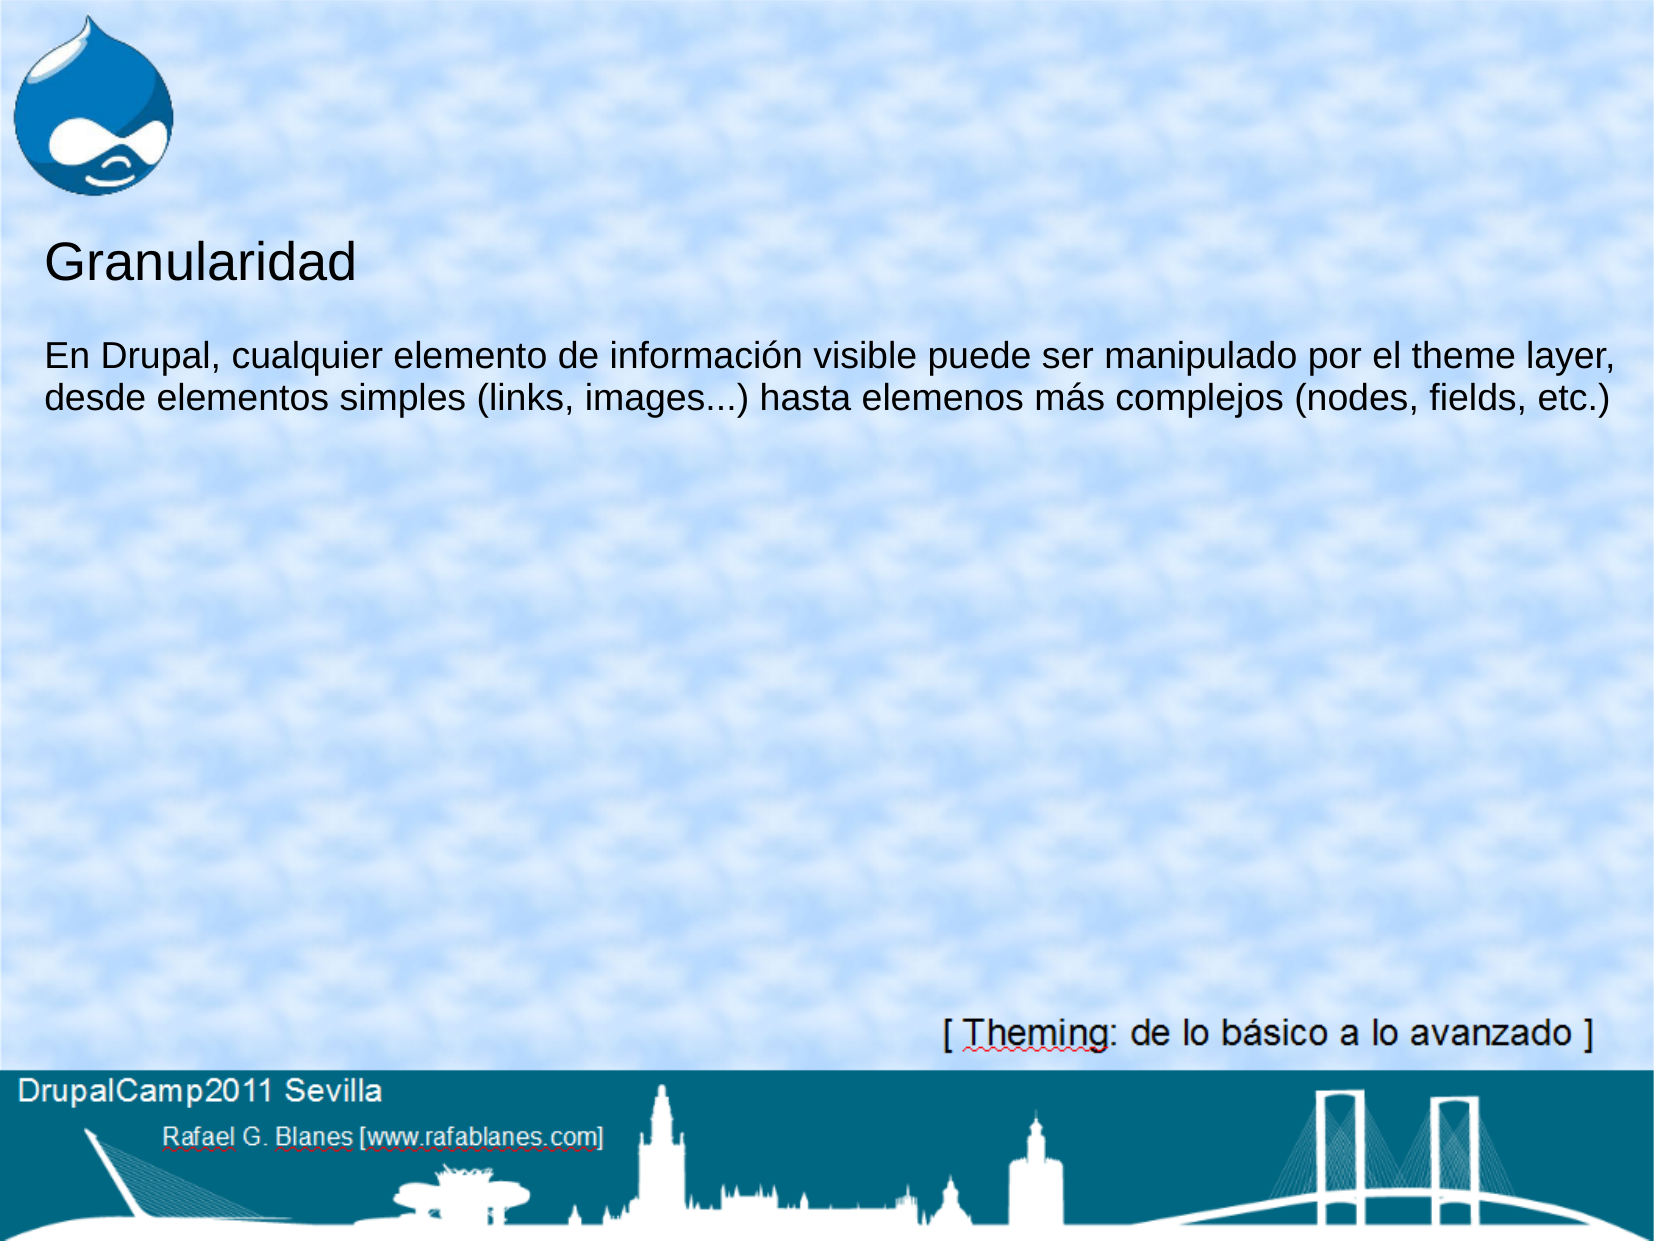

Granularidad
En Drupal, cualquier elemento de información visible puede ser manipulado por el theme layer, desde elementos simples (links, images...) hasta elemenos más complejos (nodes, fields, etc.)